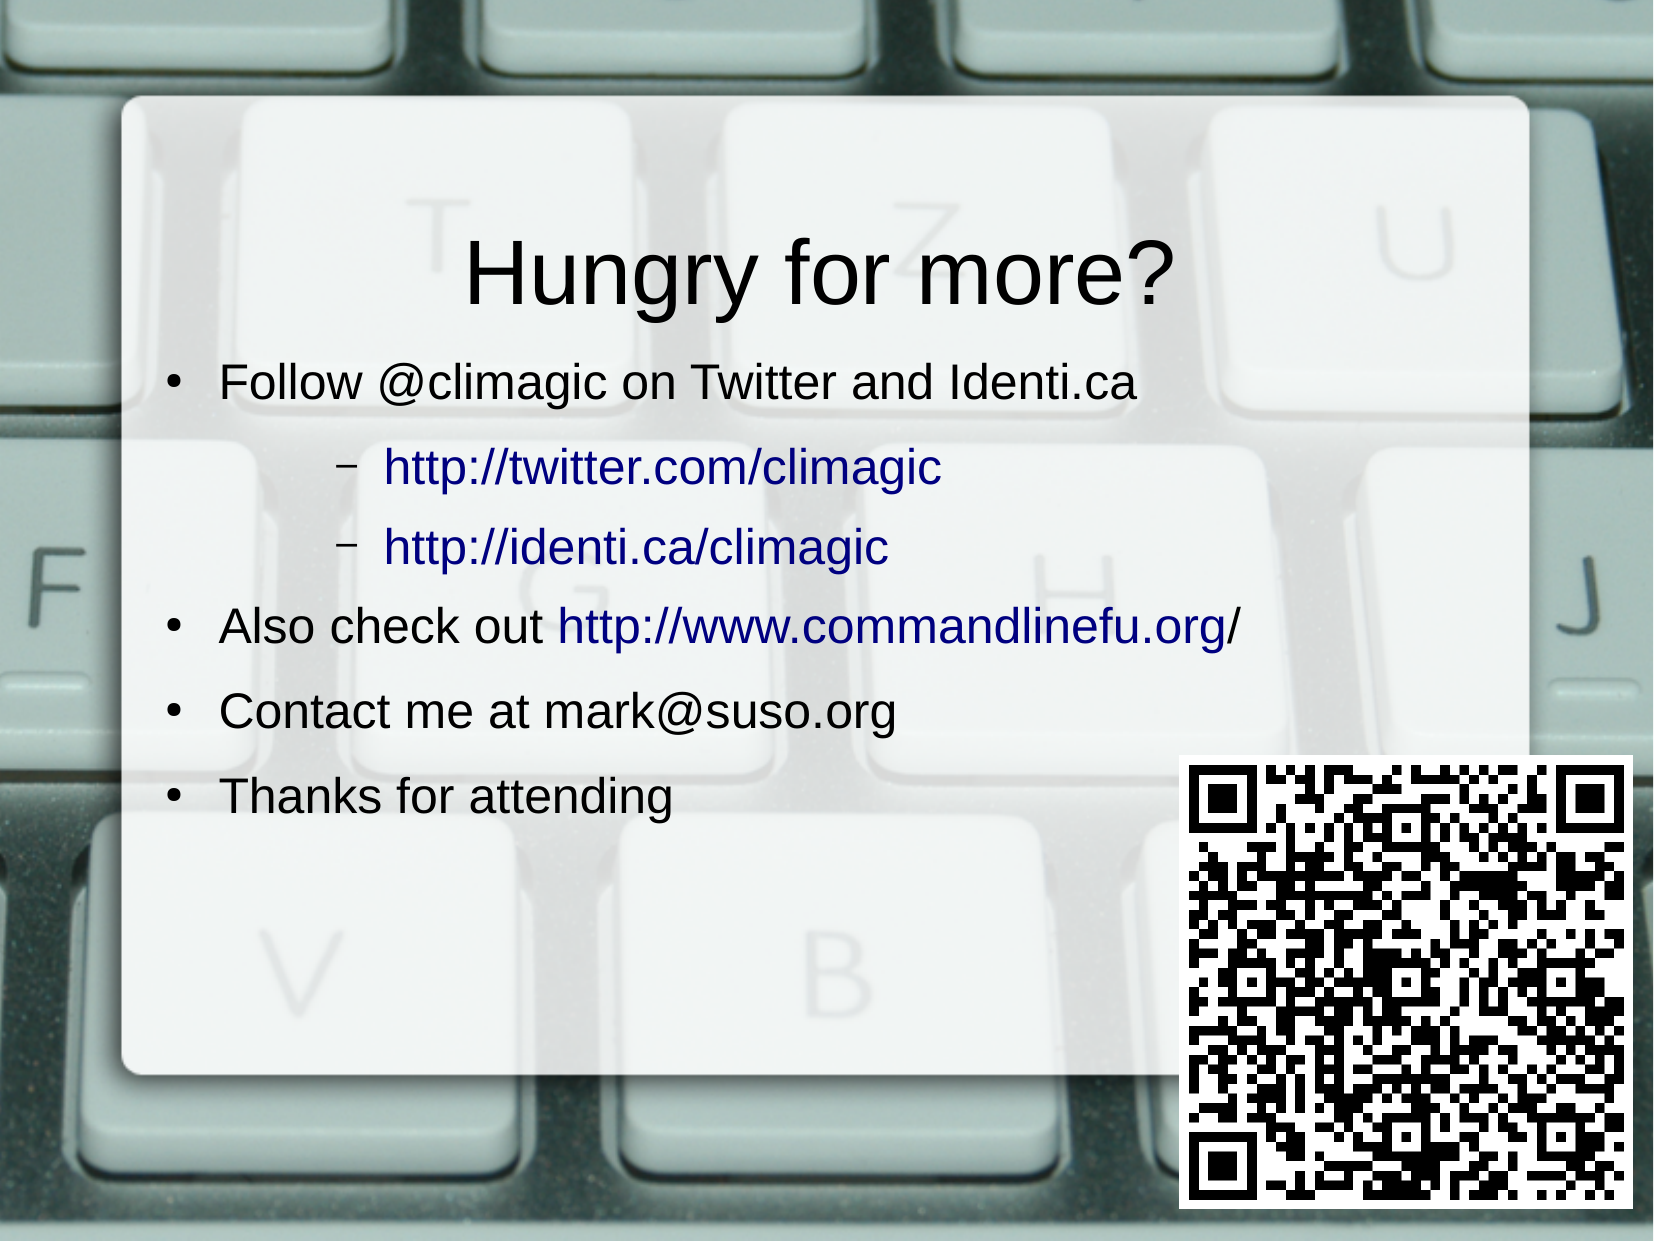

# Hungry for more?
Follow @climagic on Twitter and Identi.ca
http://twitter.com/climagic
http://identi.ca/climagic
Also check out http://www.commandlinefu.org/
Contact me at mark@suso.org
Thanks for attending